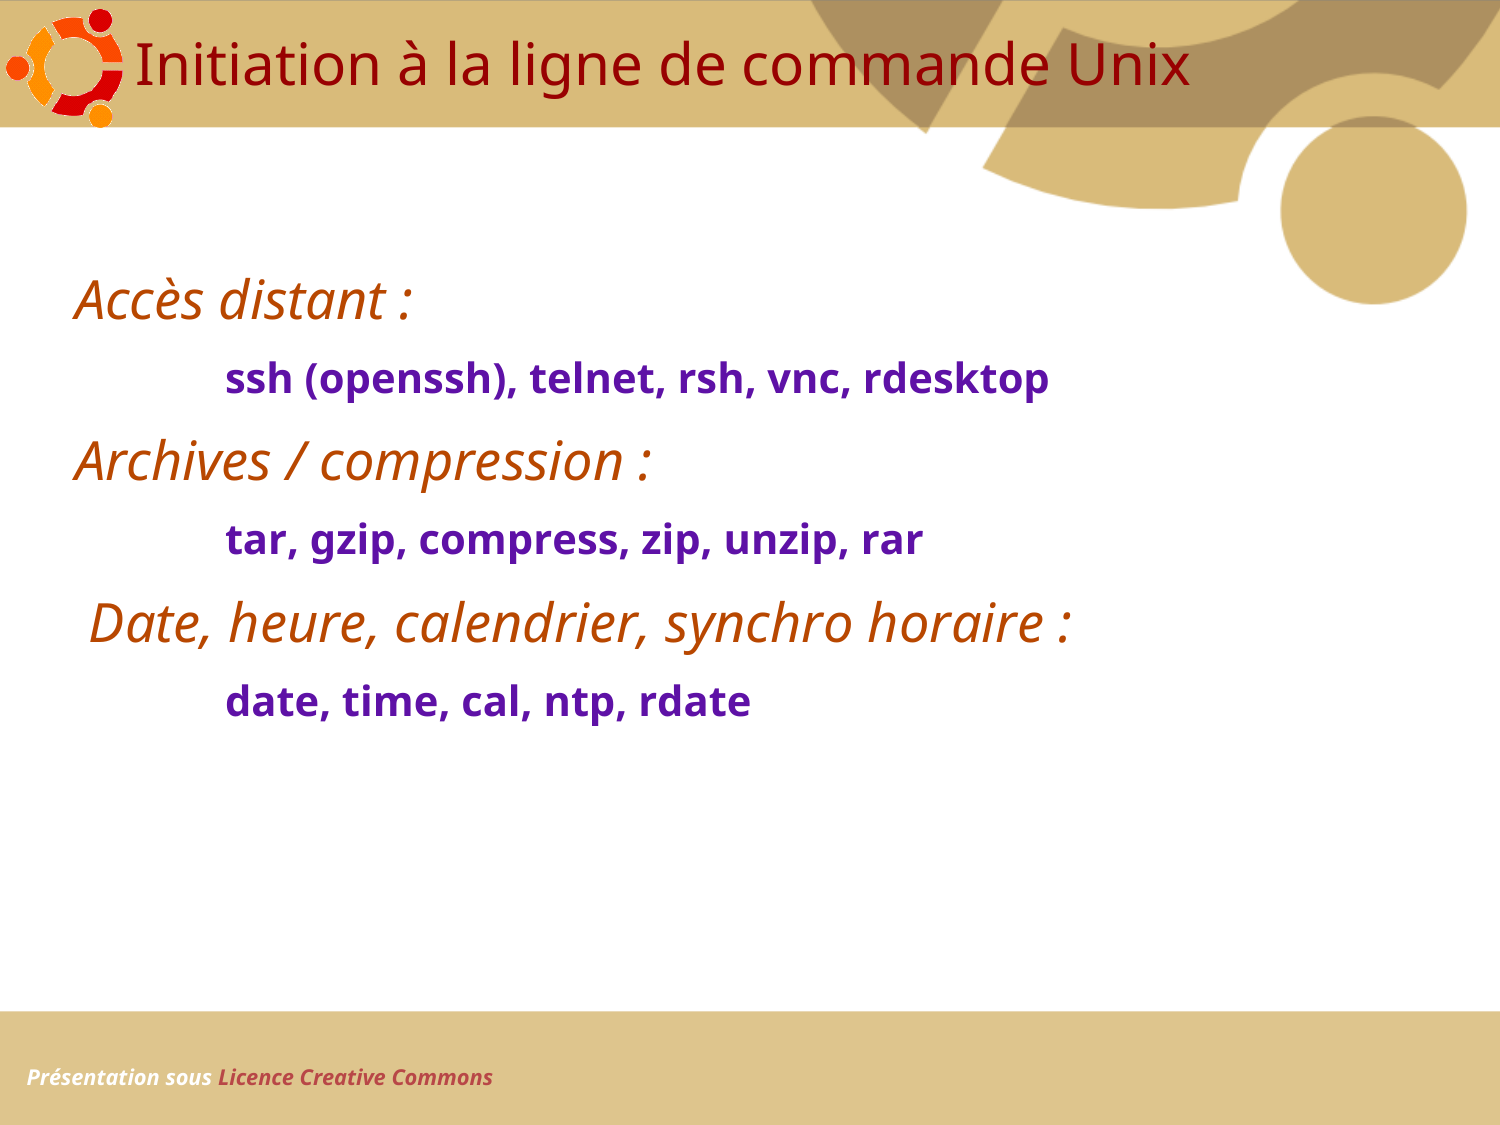

# Initiation à la ligne de commande Unix
Accès distant :
ssh (openssh), telnet, rsh, vnc, rdesktop
Archives / compression :
tar, gzip, compress, zip, unzip, rar
 Date, heure, calendrier, synchro horaire :
date, time, cal, ntp, rdate